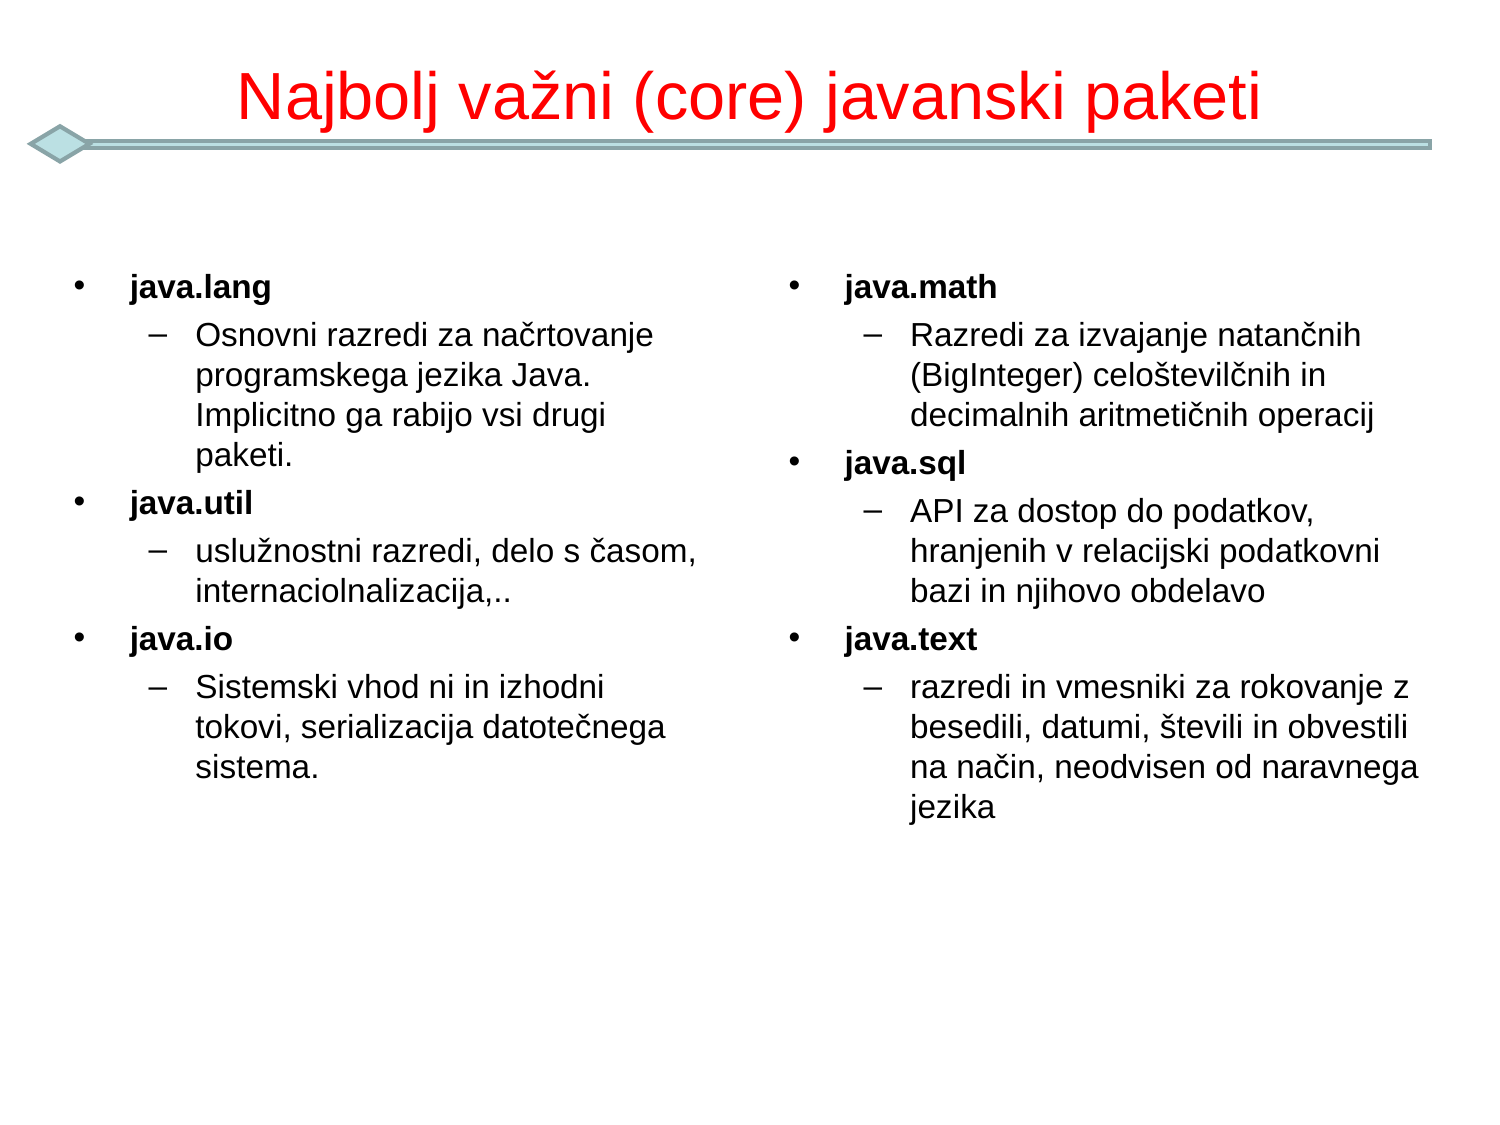

# Najbolj važni (core) javanski paketi
java.lang
Osnovni razredi za načrtovanje programskega jezika Java. Implicitno ga rabijo vsi drugi paketi.
java.util
uslužnostni razredi, delo s časom, internaciolnalizacija,..
java.io
Sistemski vhod ni in izhodni tokovi, serializacija datotečnega sistema.
java.math
Razredi za izvajanje natančnih (BigInteger) celoštevilčnih in decimalnih aritmetičnih operacij
java.sql
API za dostop do podatkov, hranjenih v relacijski podatkovni bazi in njihovo obdelavo
java.text
razredi in vmesniki za rokovanje z besedili, datumi, števili in obvestili na način, neodvisen od naravnega jezika